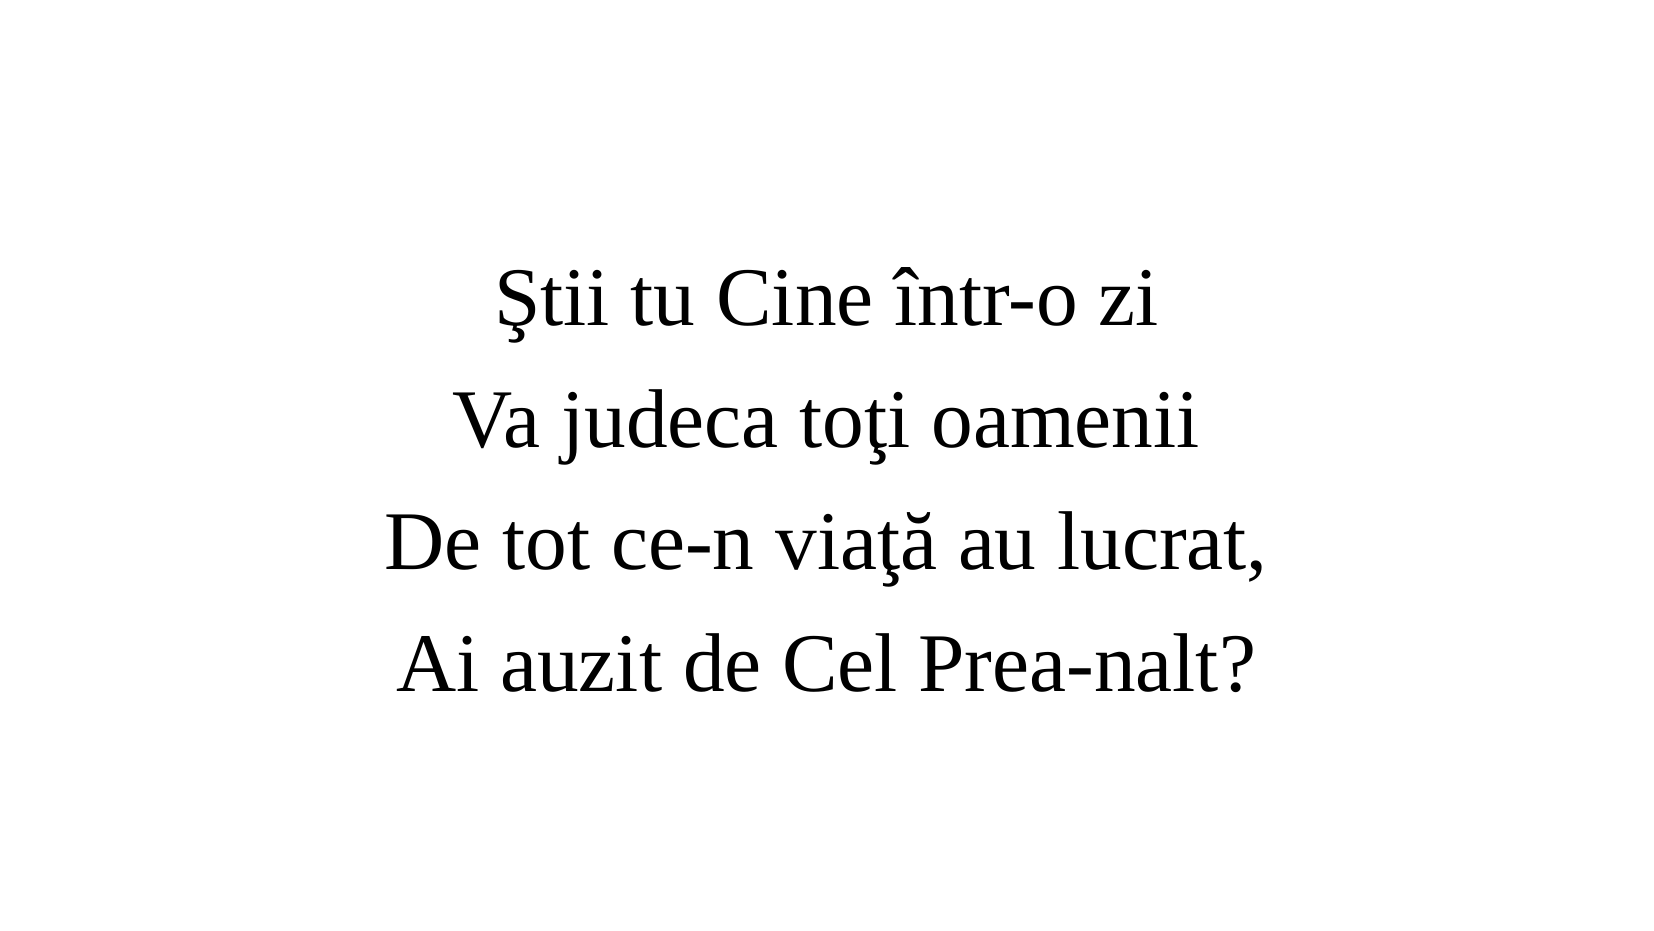

# Ştii tu Cine într-o zi
Va judeca toţi oamenii
De tot ce-n viaţă au lucrat,
Ai auzit de Cel Prea-nalt?